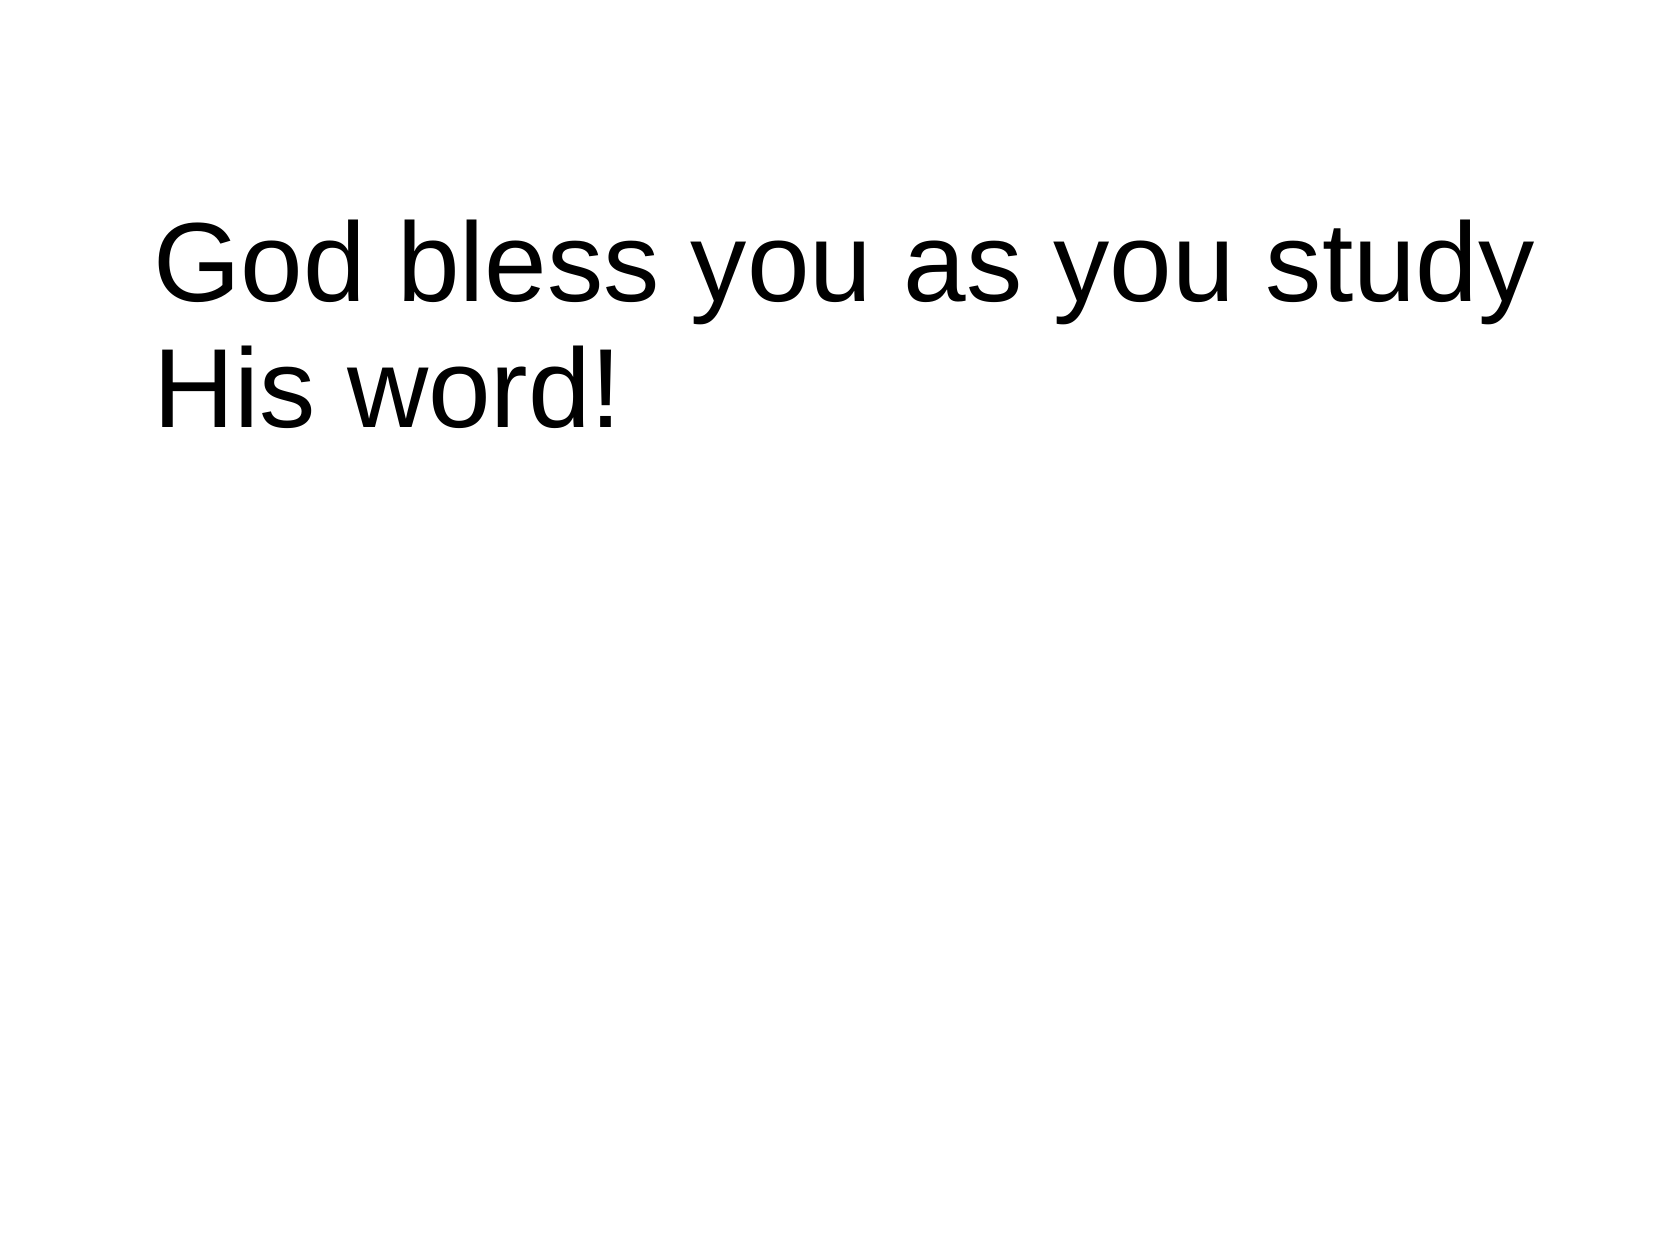

# God bless you as you study His word!